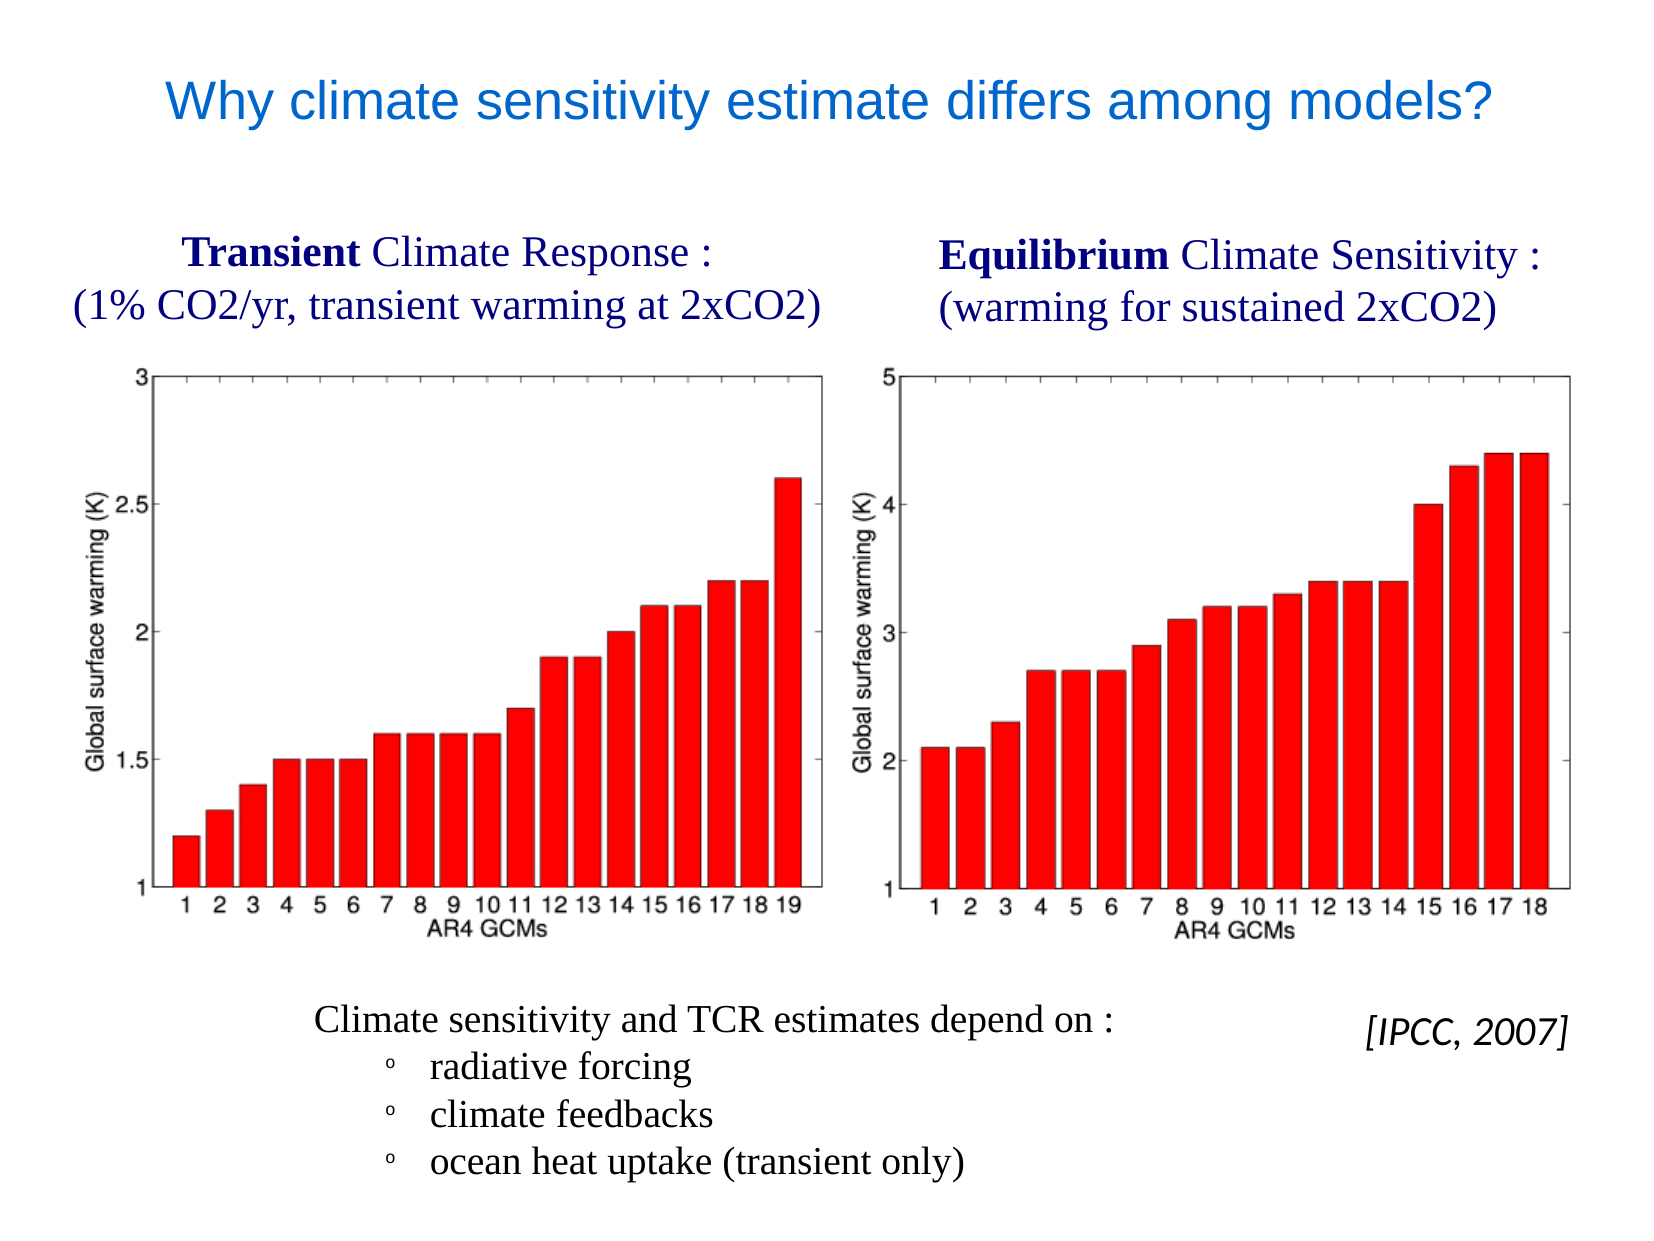

Why climate sensitivity estimate differs among models?
Transient Climate Response :
(1% CO2/yr, transient warming at 2xCO2)
Equilibrium Climate Sensitivity :
(warming for sustained 2xCO2)
Climate sensitivity and TCR estimates depend on :
radiative forcing
climate feedbacks
ocean heat uptake (transient only)
[IPCC, 2007]